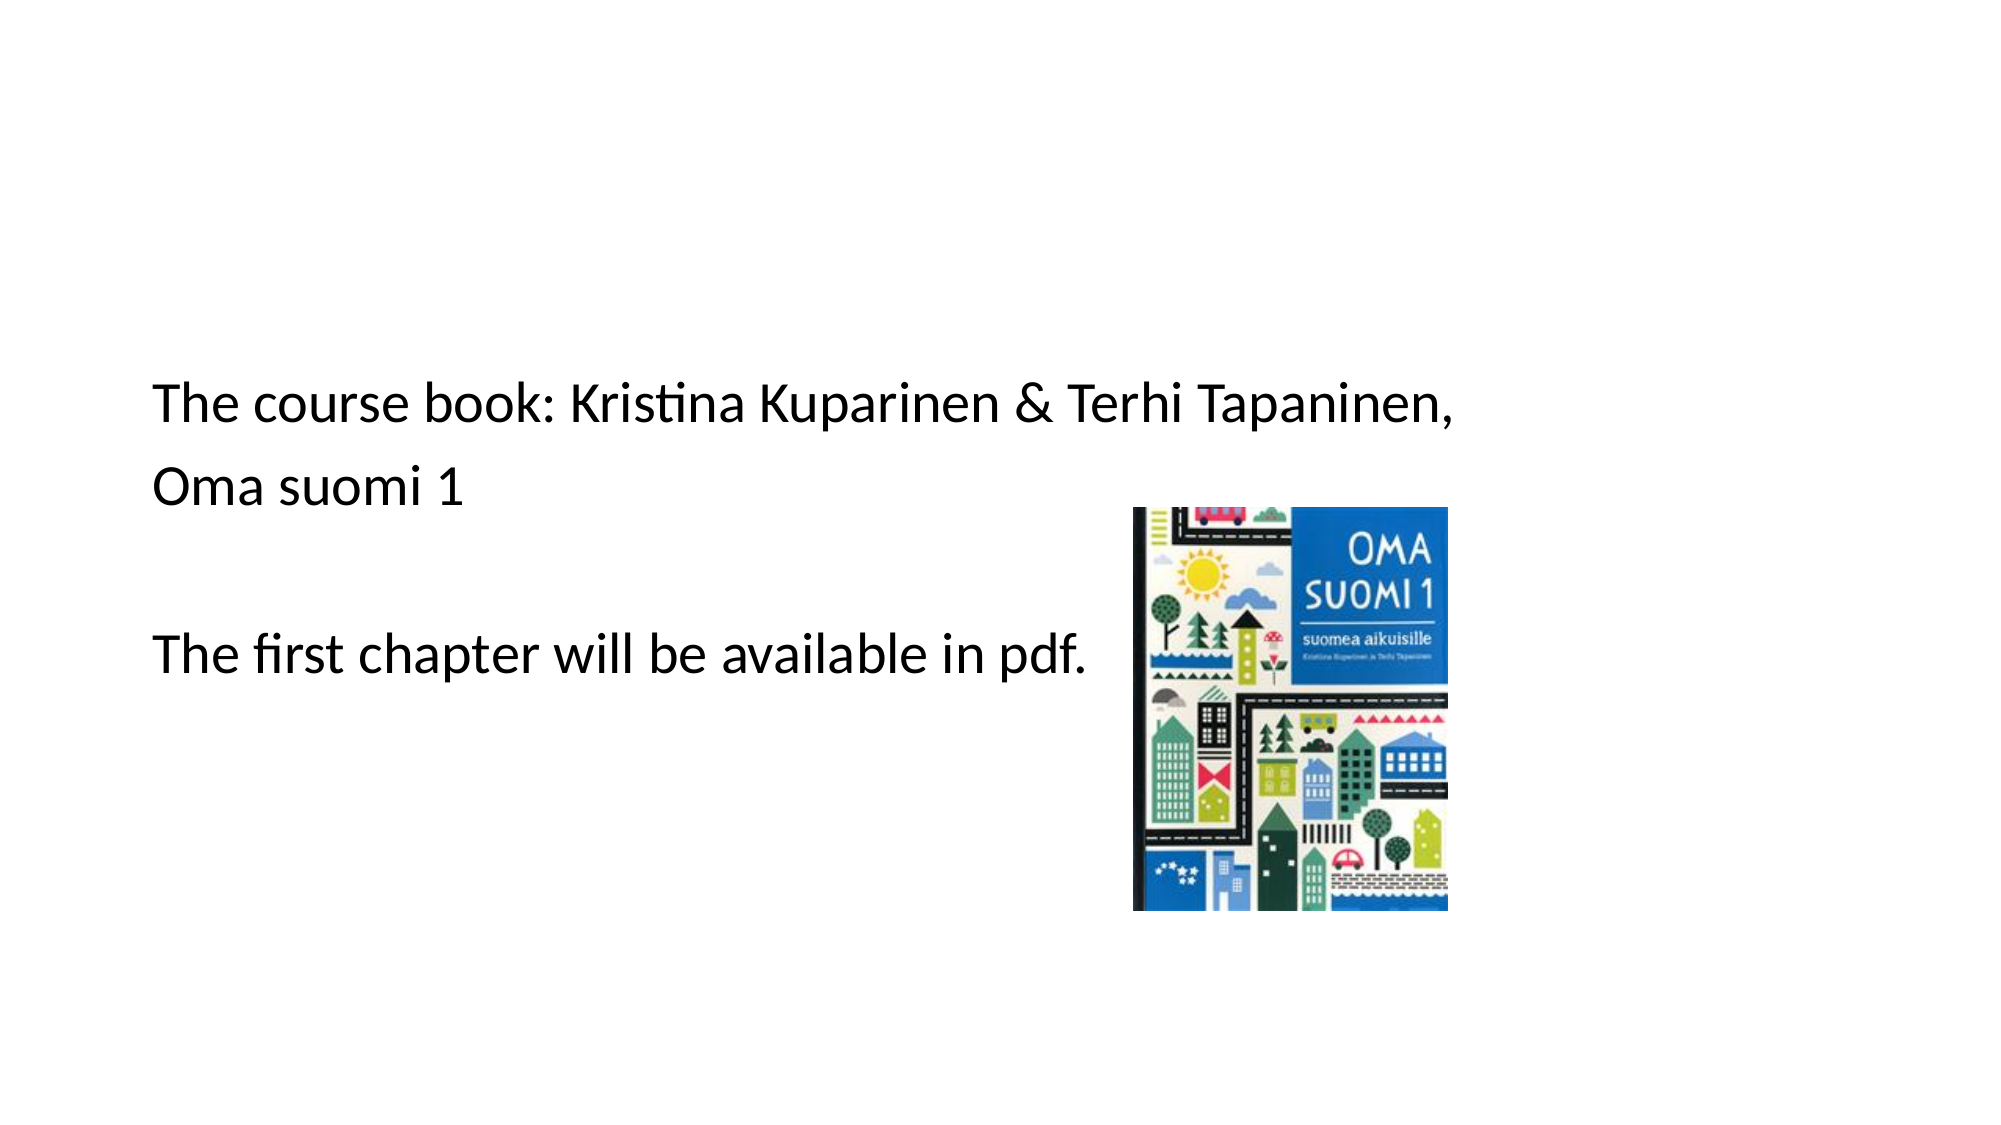

# The course book: Kristina Kuparinen & Terhi Tapaninen,
Oma suomi 1
The first chapter will be available in pdf.